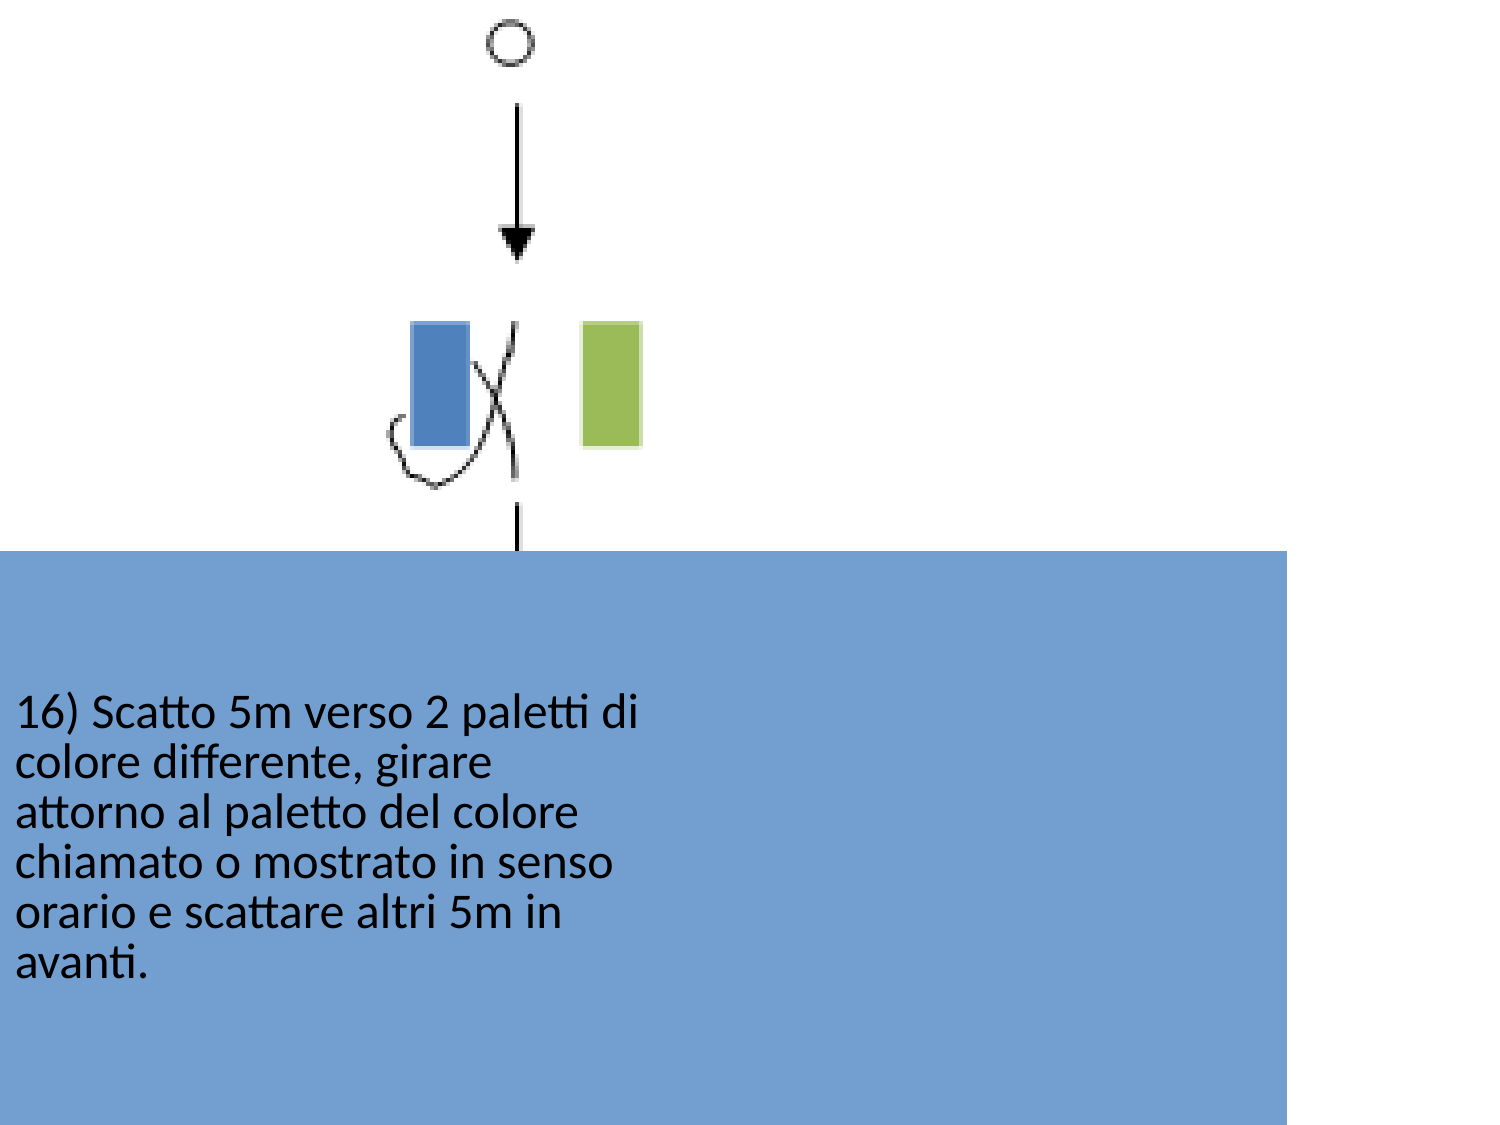

#
| 16) Scatto 5m verso 2 paletti di colore differente, girare attorno al paletto del colore chiamato o mostrato in senso orario e scattare altri 5m in avanti. | | |
| --- | --- | --- |
| | | |